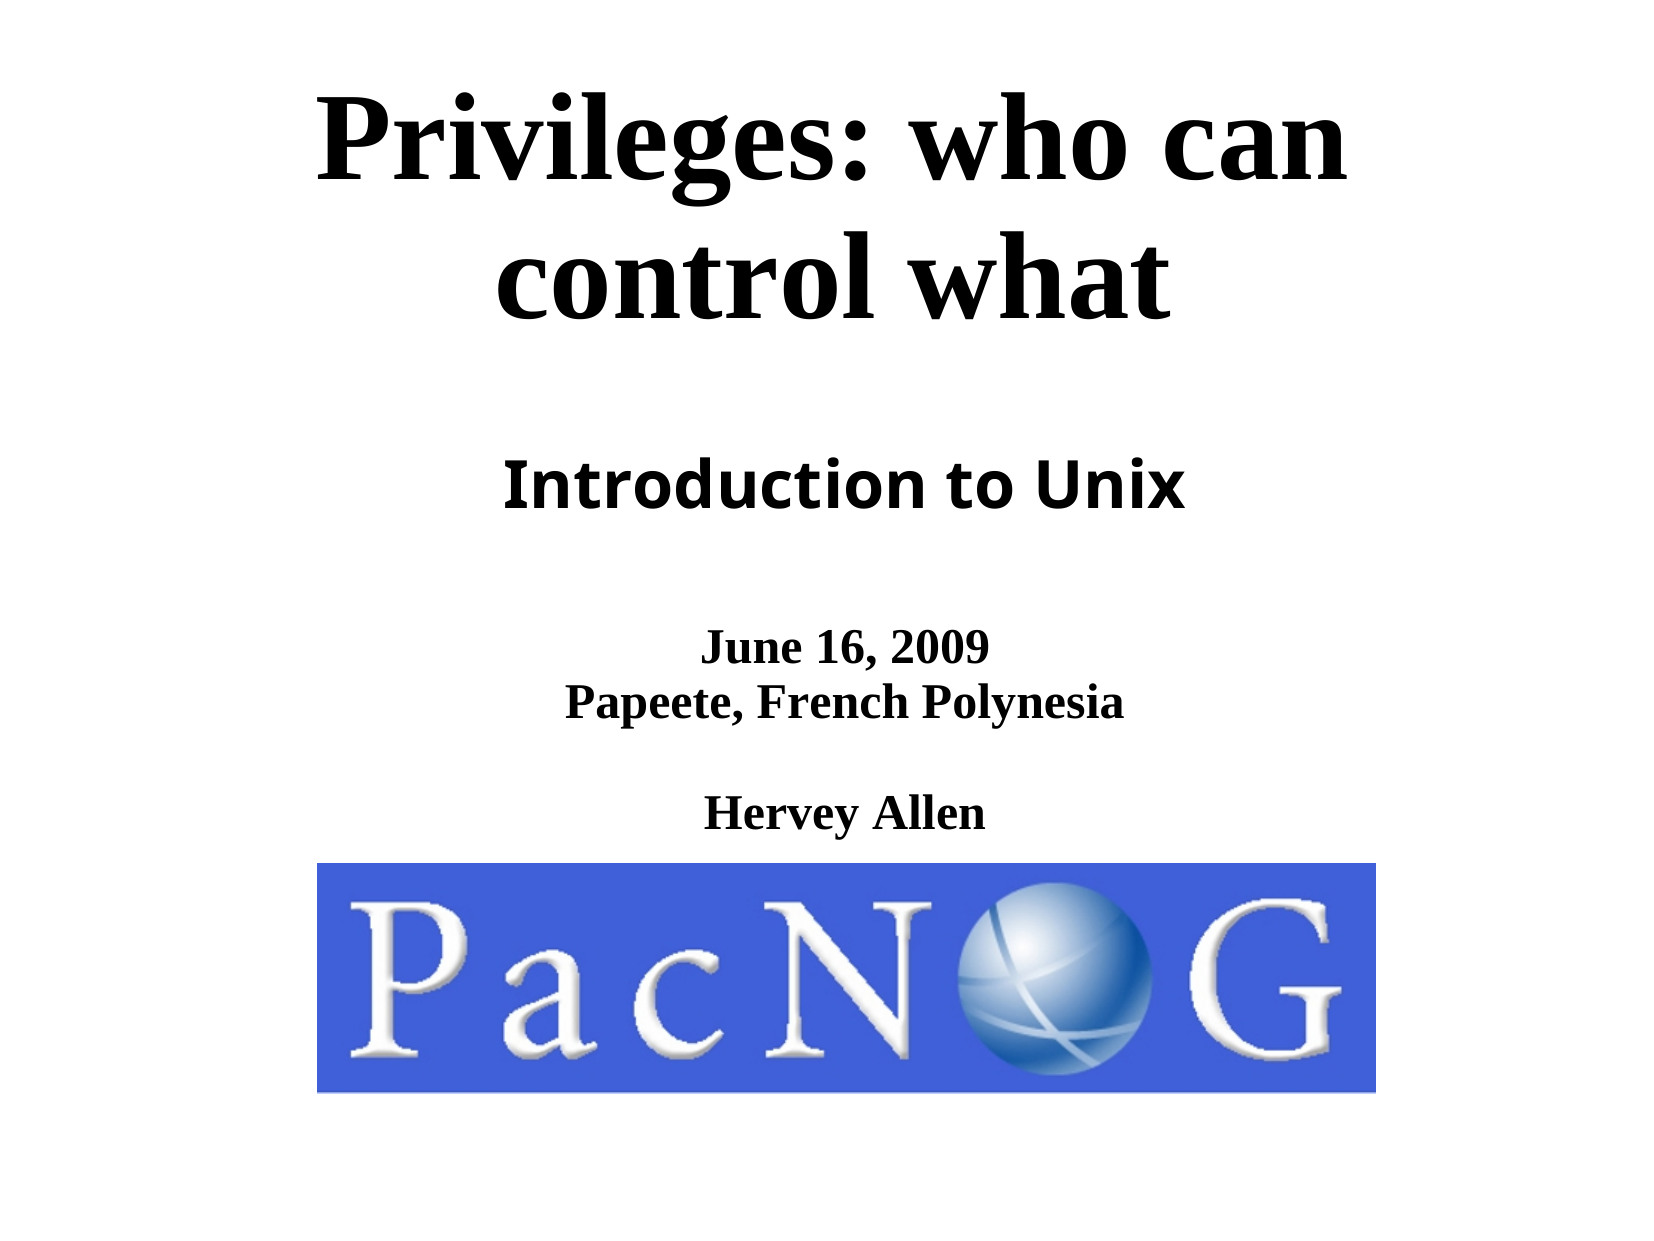

# Privileges: who can control what
Introduction to Unix
June 16, 2009
Papeete, French Polynesia
Hervey Allen